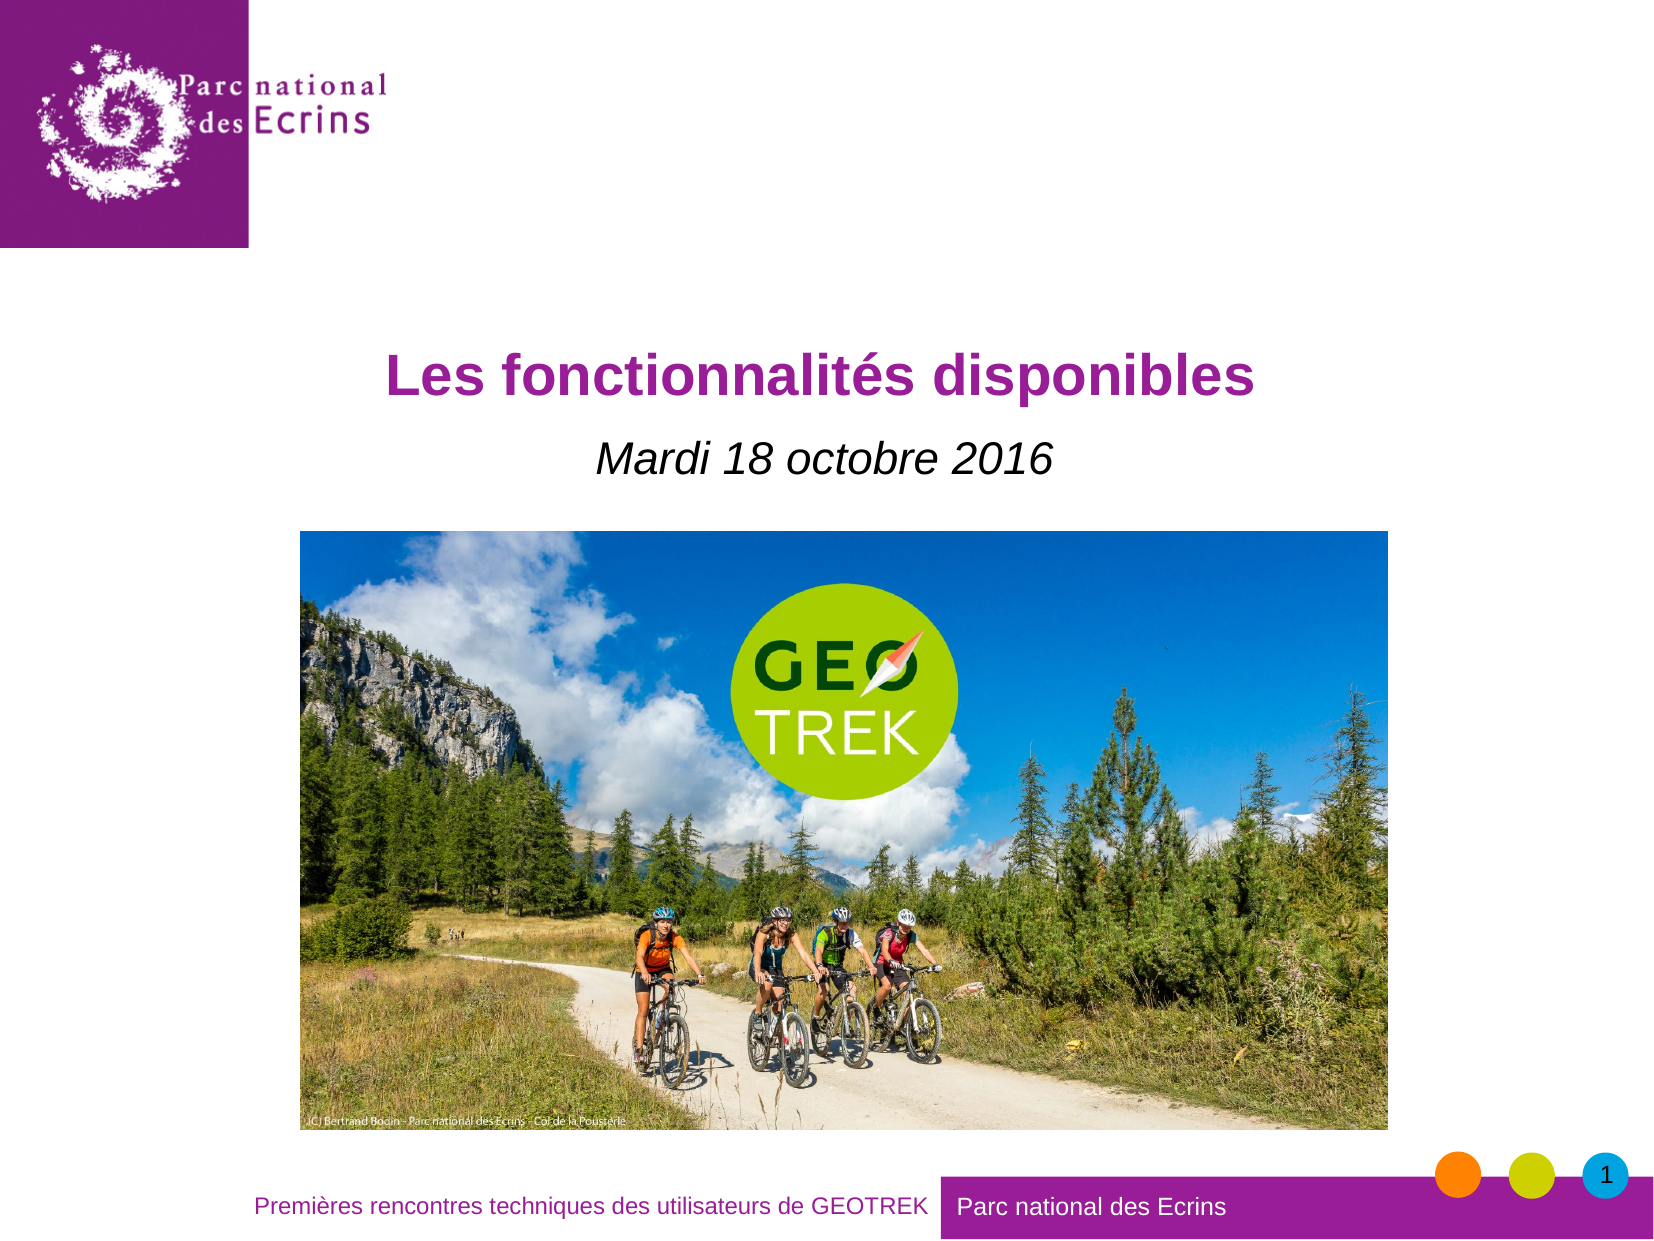

# Les fonctionnalités disponibles
Mardi 18 octobre 2016